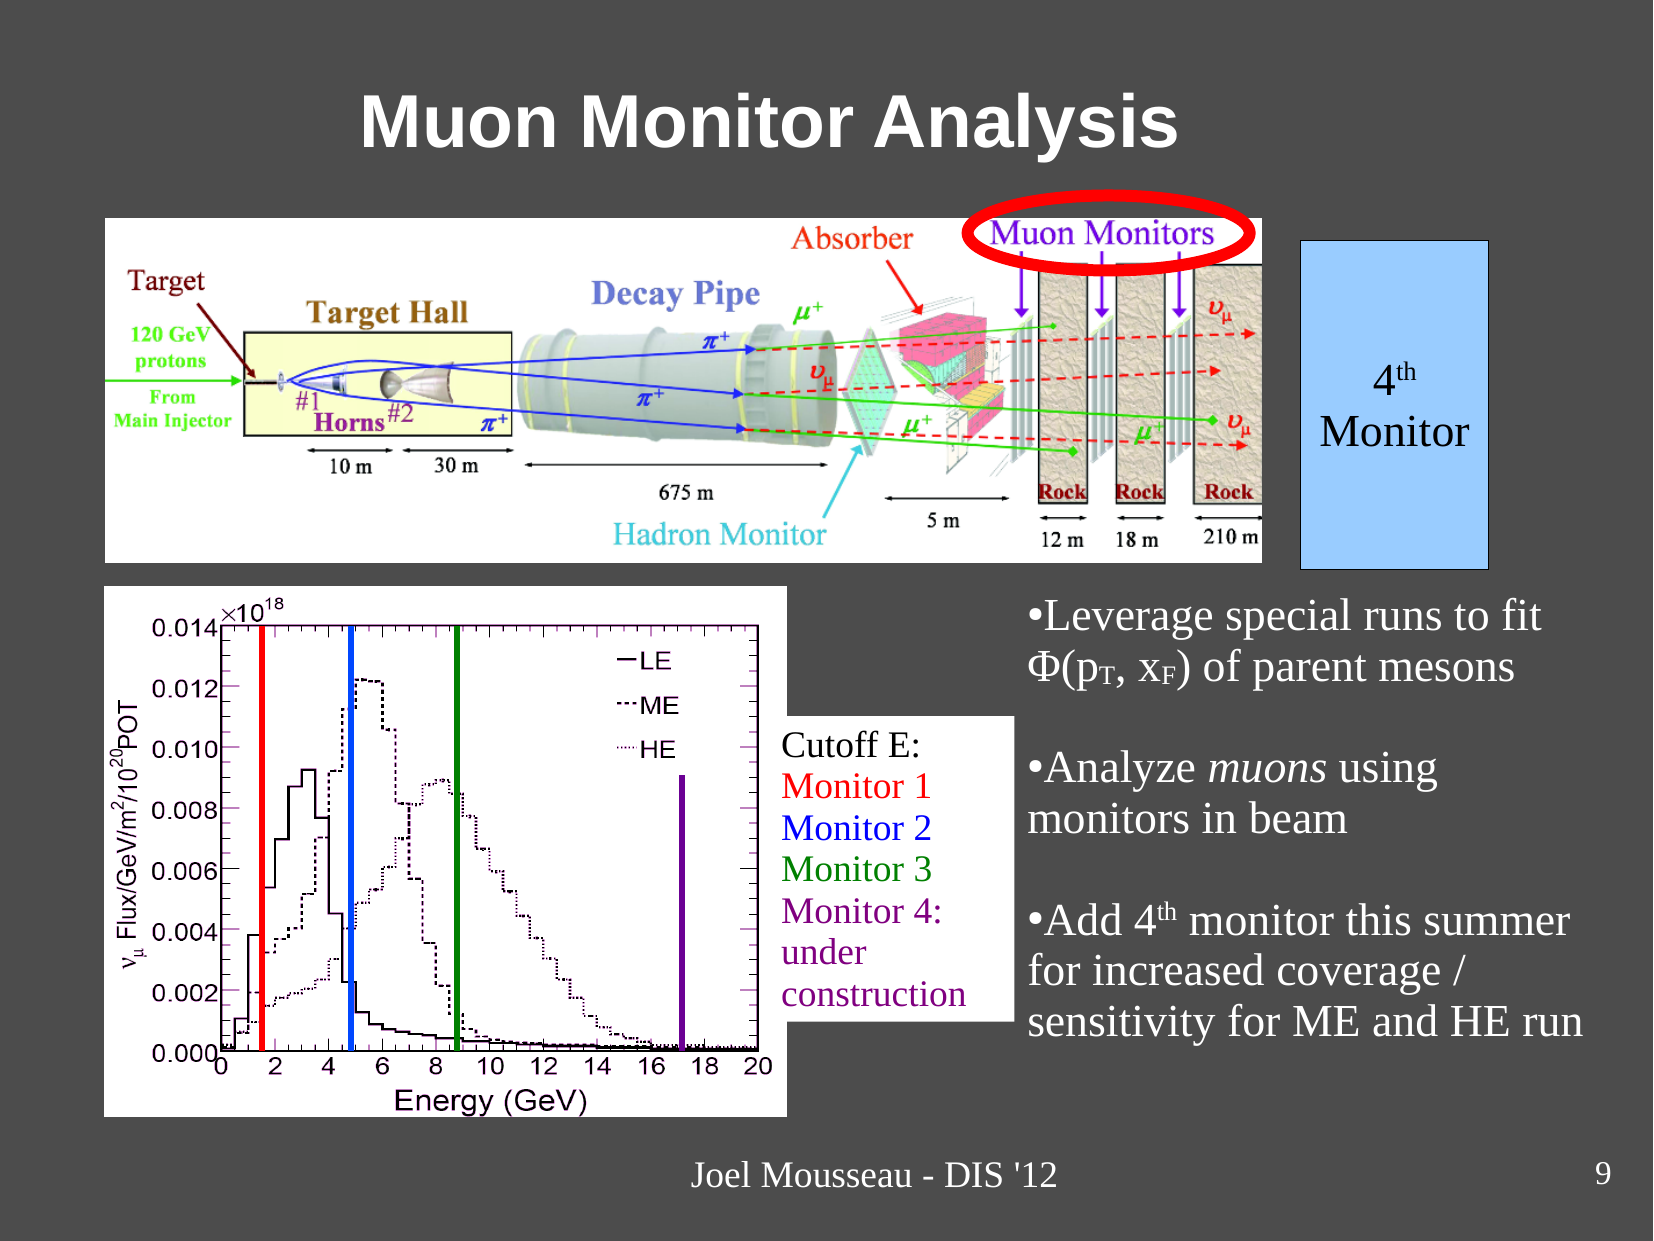

# Muon Monitor Analysis
4th
Monitor
Leverage special runs to fit Φ(pT, xF) of parent mesons
Analyze muons using monitors in beam
Add 4th monitor this summer for increased coverage / sensitivity for ME and HE run
Cutoff E:
Monitor 1
Monitor 2
Monitor 3
Monitor 4:
under construction
Joel Mousseau - DIS '12
9